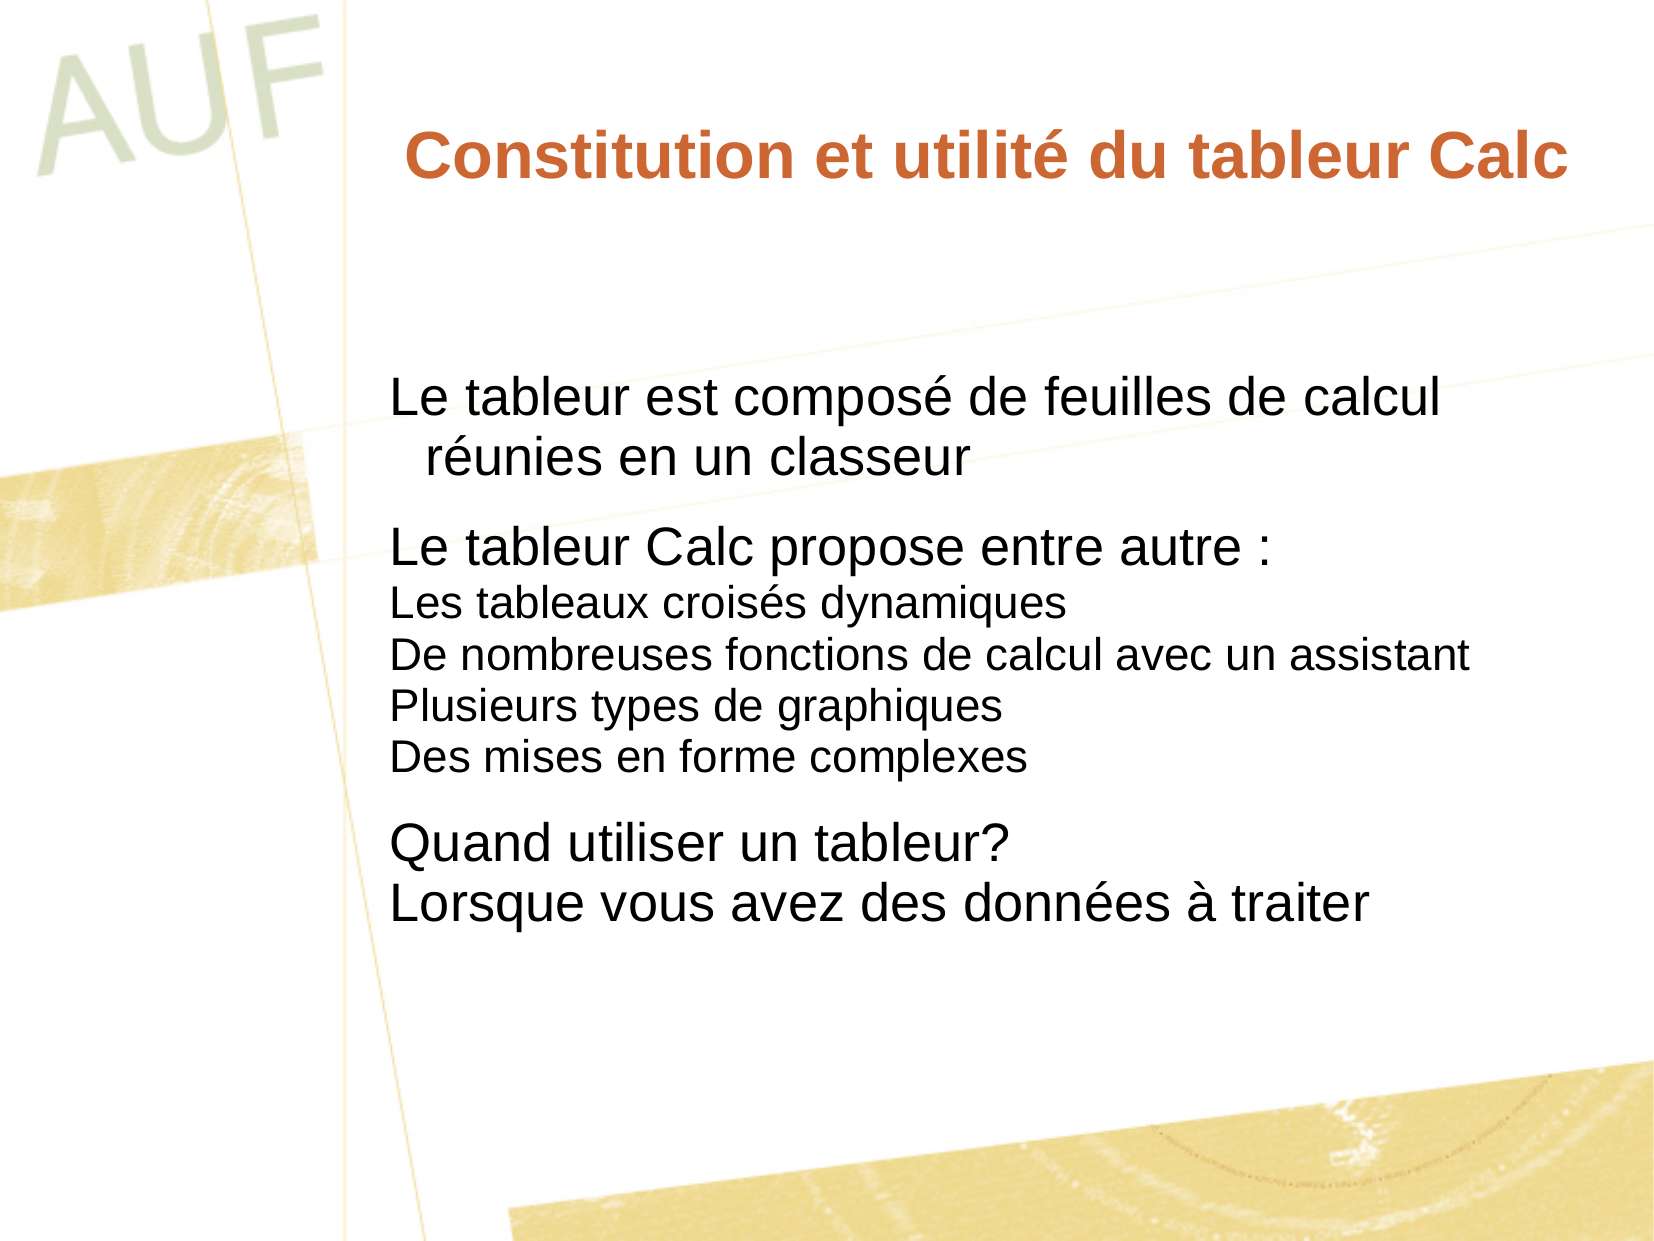

# Constitution et utilité du tableur Calc
Le tableur est composé de feuilles de calcul réunies en un classeur
Le tableur Calc propose entre autre :
Les tableaux croisés dynamiques
De nombreuses fonctions de calcul avec un assistant
Plusieurs types de graphiques
Des mises en forme complexes
Quand utiliser un tableur?
Lorsque vous avez des données à traiter